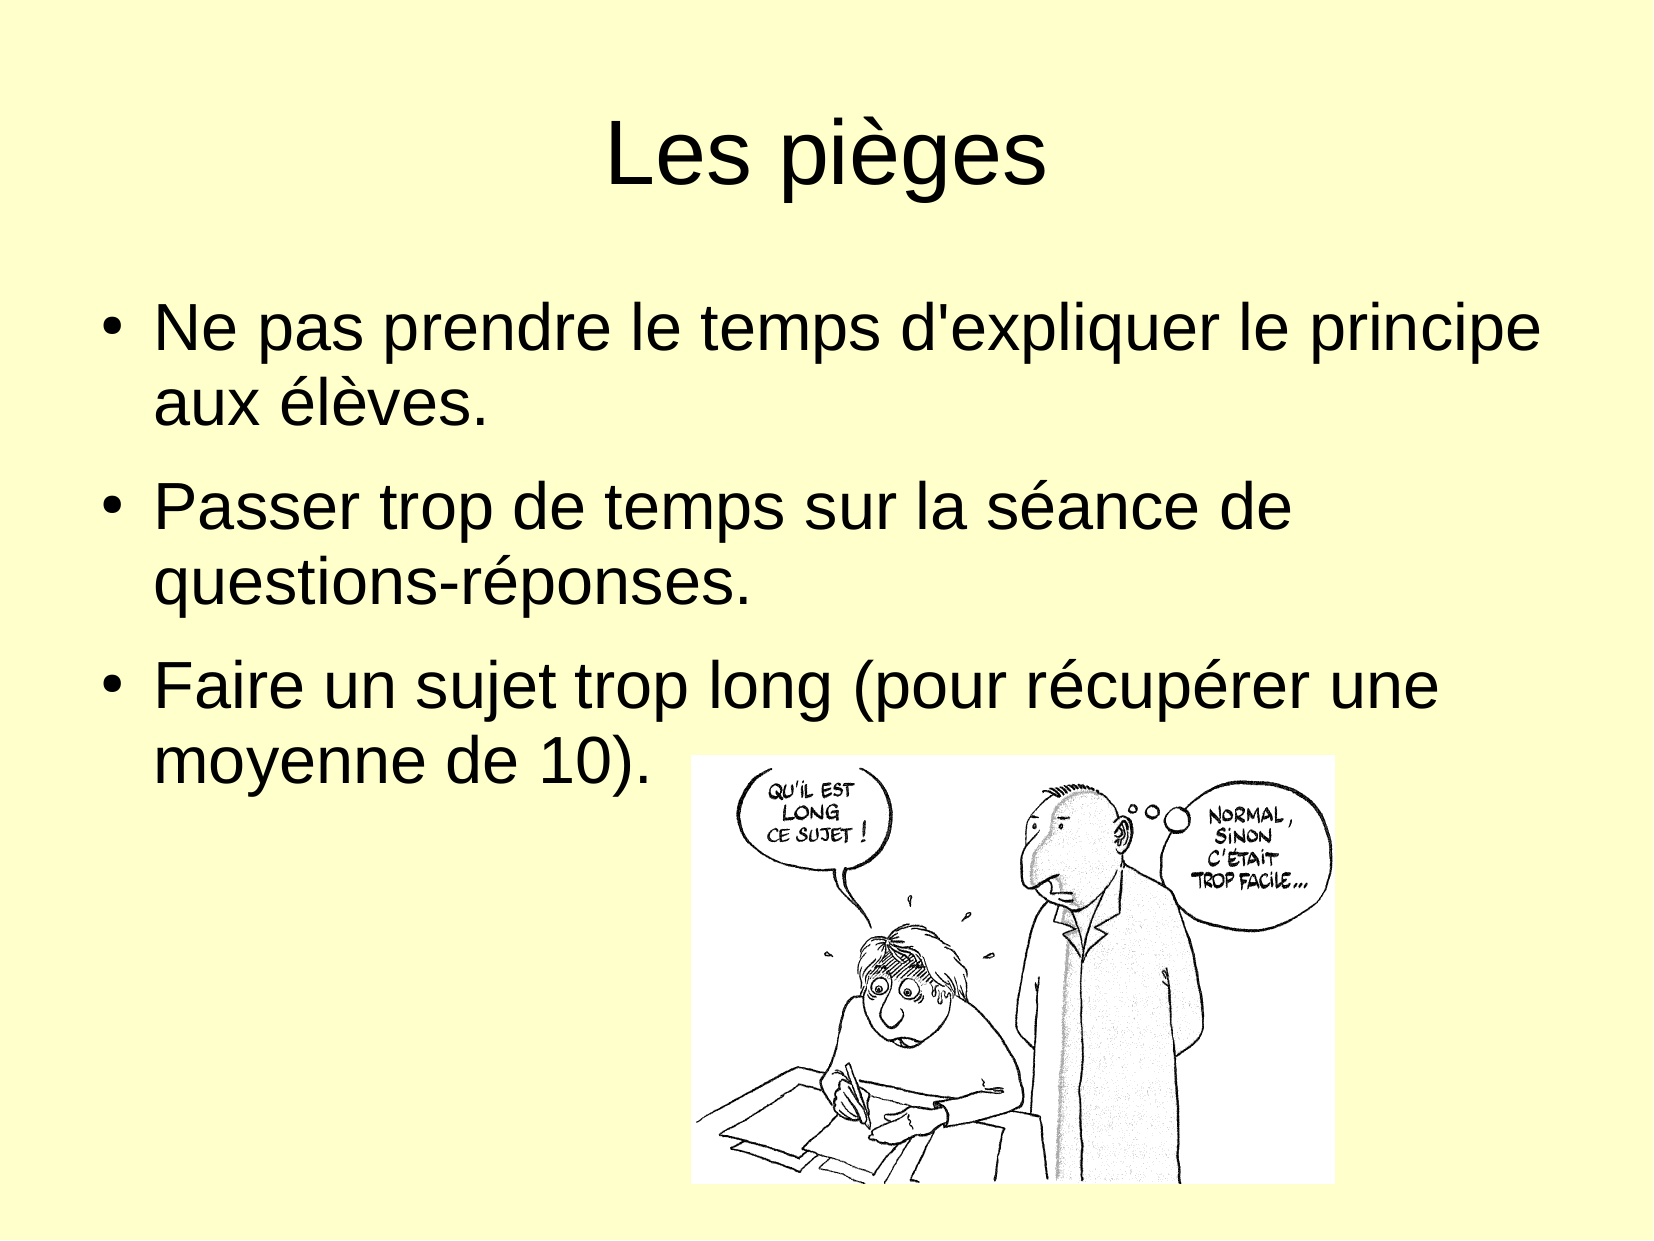

# Les pièges
Ne pas prendre le temps d'expliquer le principe aux élèves.
Passer trop de temps sur la séance de questions-réponses.
Faire un sujet trop long (pour récupérer une moyenne de 10).